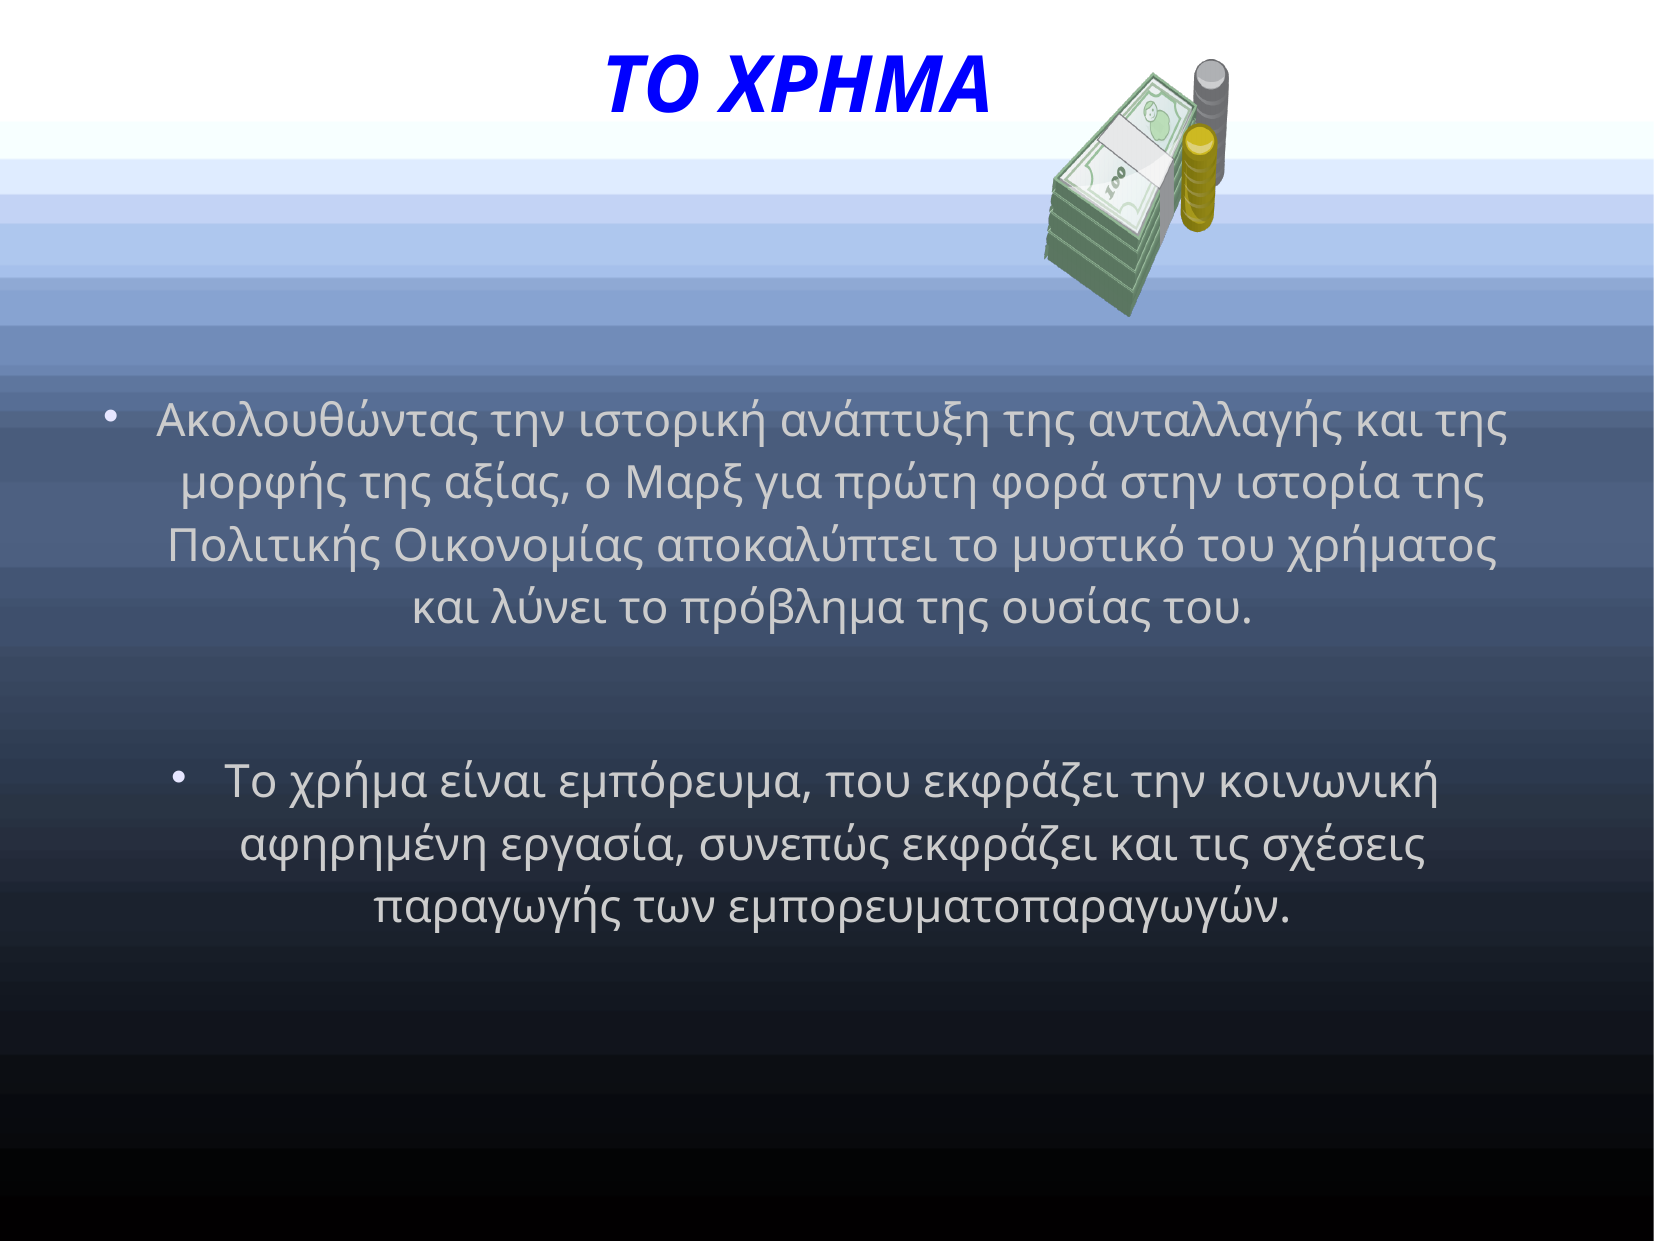

# ΤΟ ΧΡΗΜΑ
Ακολουθώντας την ιστορική ανάπτυξη της ανταλλαγής και της μορφής της αξίας, ο Μαρξ για πρώτη φορά στην ιστορία της Πολιτικής Οικονομίας αποκαλύπτει το μυστικό του χρήματος και λύνει το πρόβλημα της ουσίας του.
Το χρήμα είναι εμπόρευμα, που εκφράζει την κοινωνική αφηρημένη εργασία, συνεπώς εκφράζει και τις σχέσεις παραγωγής των εμπορευματοπαραγωγών.